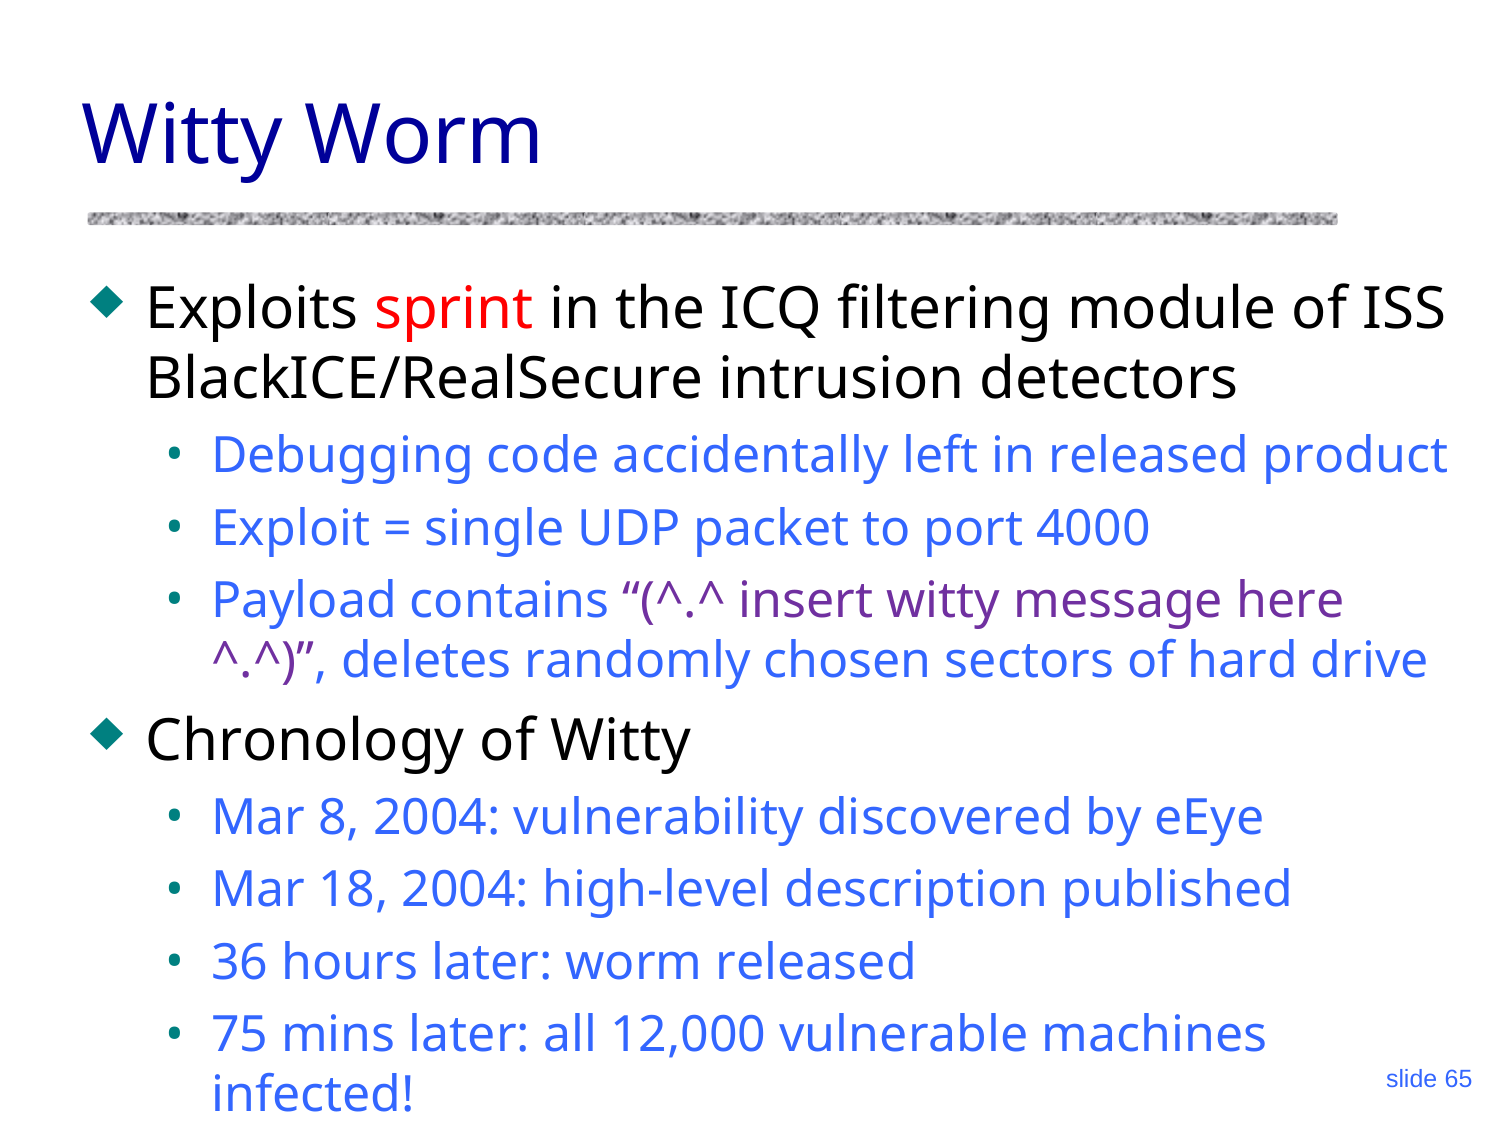

Witty Worm
Exploits sprint in the ICQ filtering module of ISS BlackICE/RealSecure intrusion detectors
Debugging code accidentally left in released product
Exploit = single UDP packet to port 4000
Payload contains “(^.^ insert witty message here ^.^)”, deletes randomly chosen sectors of hard drive
Chronology of Witty
Mar 8, 2004: vulnerability discovered by eEye
Mar 18, 2004: high-level description published
36 hours later: worm released
75 mins later: all 12,000 vulnerable machines infected!
slide